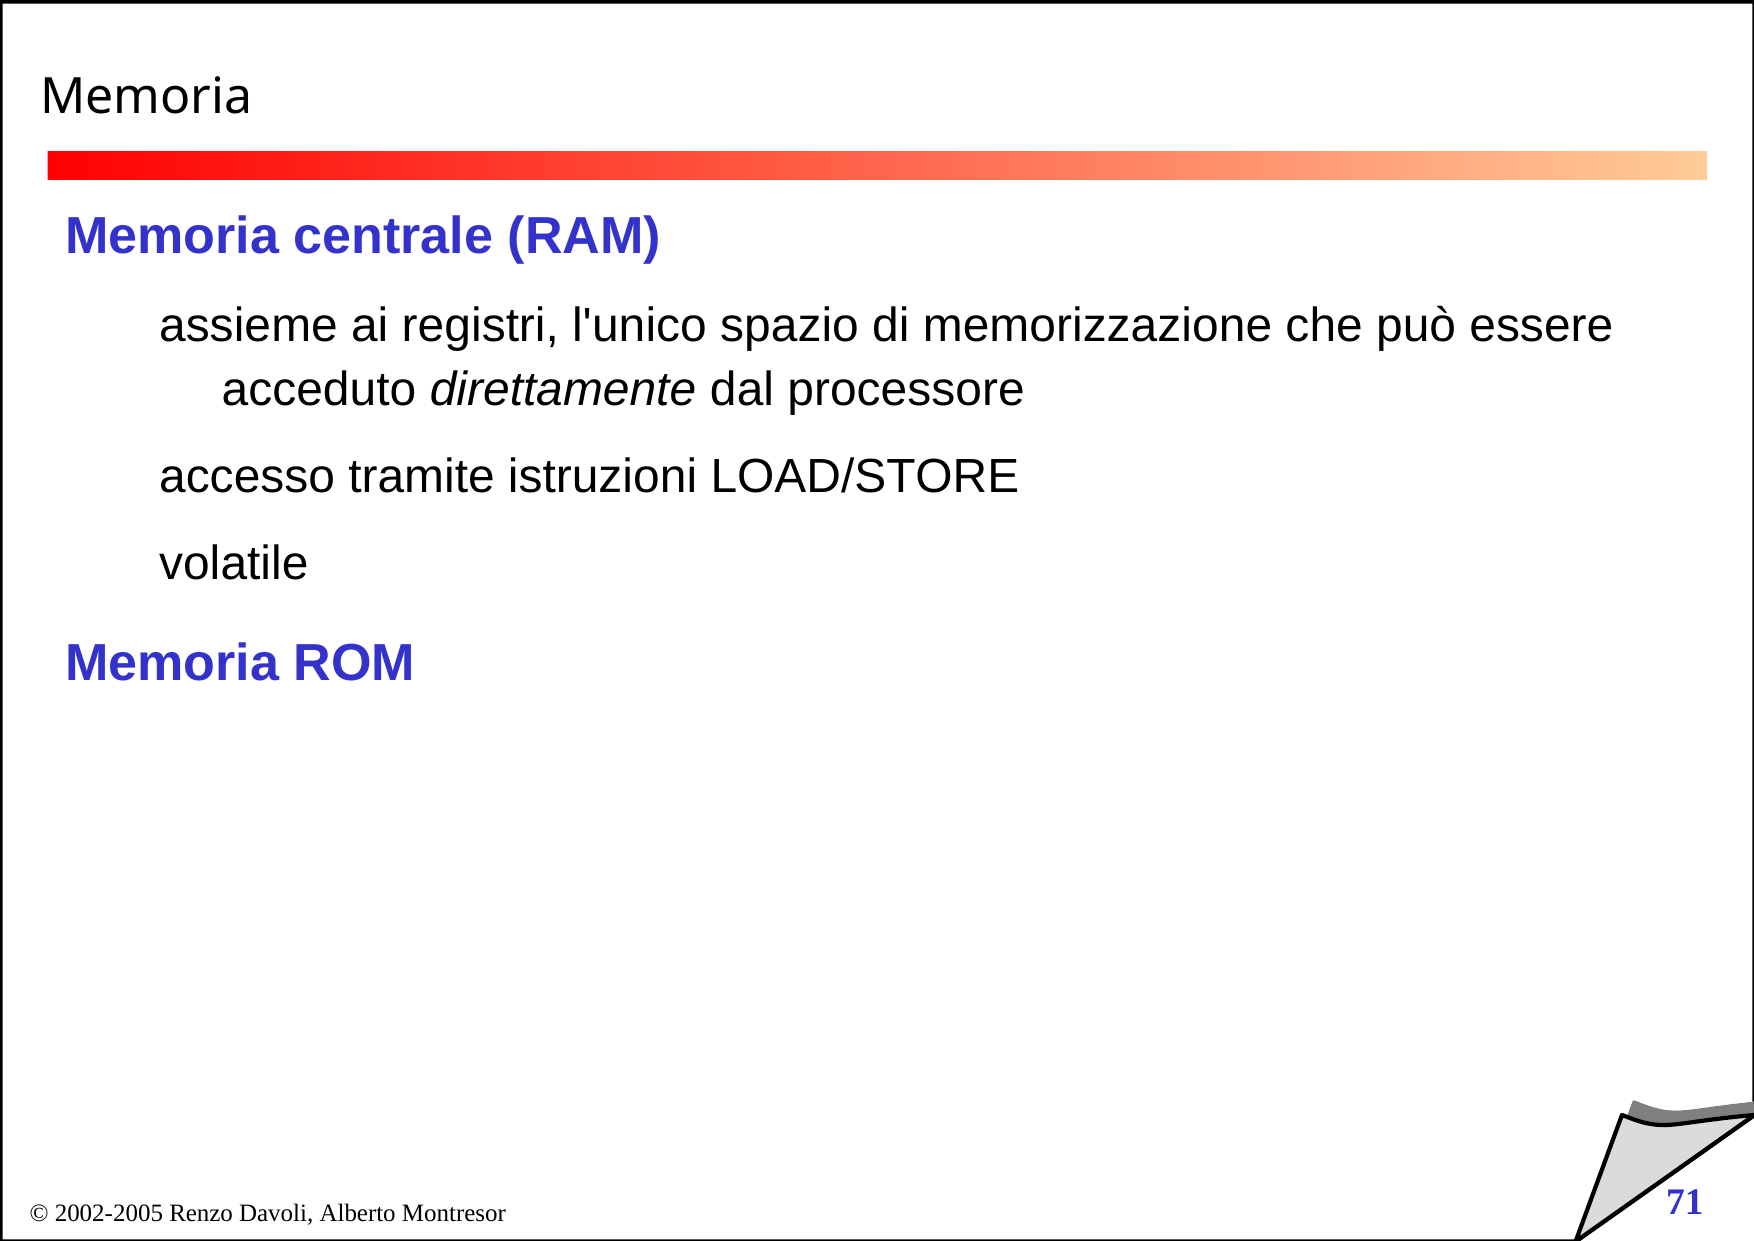

# Memoria
Memoria centrale (RAM)
assieme ai registri, l'unico spazio di memorizzazione che può essere acceduto direttamente dal processore
accesso tramite istruzioni LOAD/STORE
volatile
Memoria ROM